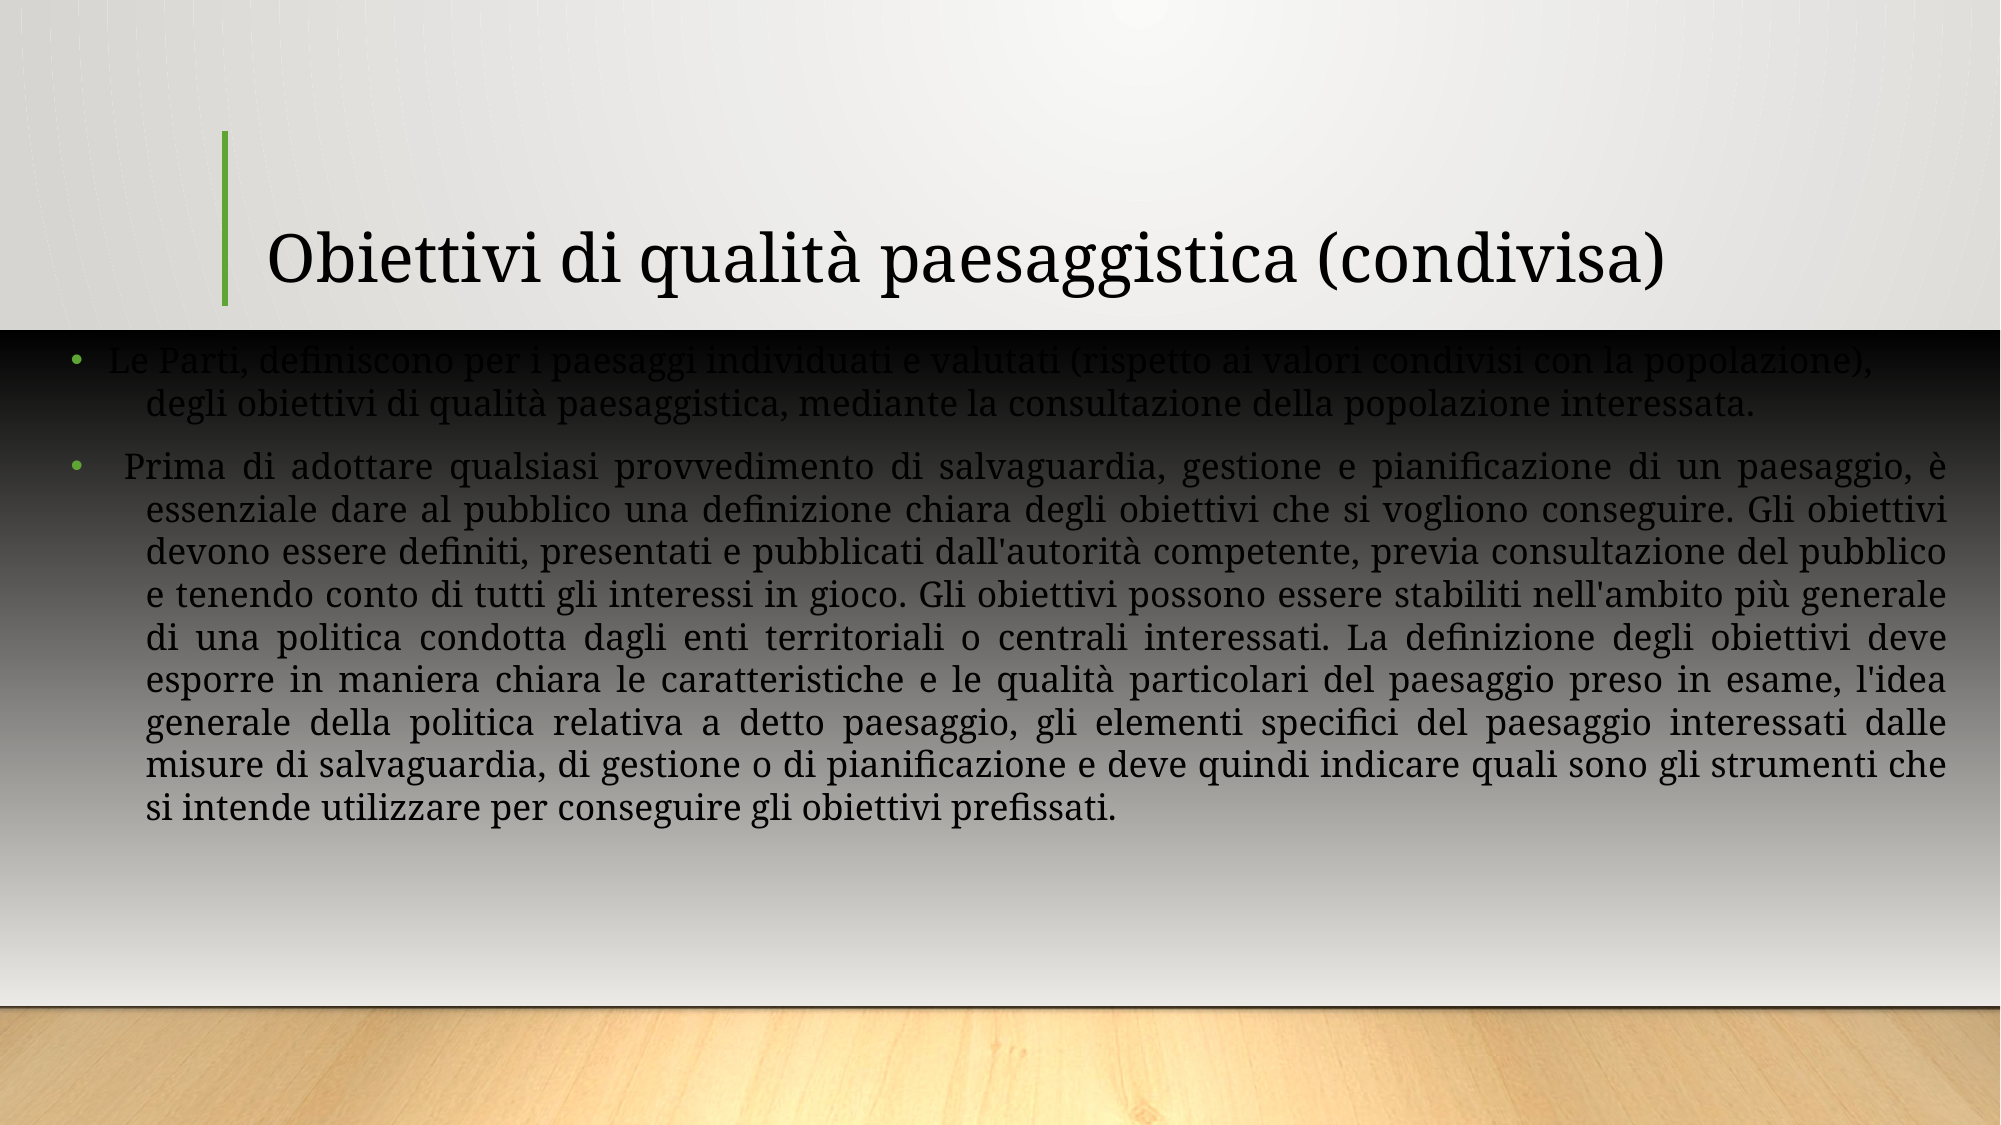

# Obiettivi di qualità paesaggistica (condivisa)
Le Parti, definiscono per i paesaggi individuati e valutati (rispetto ai valori condivisi con la popolazione), degli obiettivi di qualità paesaggistica, mediante la consultazione della popolazione interessata.
 Prima di adottare qualsiasi provvedimento di salvaguardia, gestione e pianificazione di un paesaggio, è essenziale dare al pubblico una definizione chiara degli obiettivi che si vogliono conseguire. Gli obiettivi devono essere definiti, presentati e pubblicati dall'autorità competente, previa consultazione del pubblico e tenendo conto di tutti gli interessi in gioco. Gli obiettivi possono essere stabiliti nell'ambito più generale di una politica condotta dagli enti territoriali o centrali interessati. La definizione degli obiettivi deve esporre in maniera chiara le caratteristiche e le qualità particolari del paesaggio preso in esame, l'idea generale della politica relativa a detto paesaggio, gli elementi specifici del paesaggio interessati dalle misure di salvaguardia, di gestione o di pianificazione e deve quindi indicare quali sono gli strumenti che si intende utilizzare per conseguire gli obiettivi prefissati.